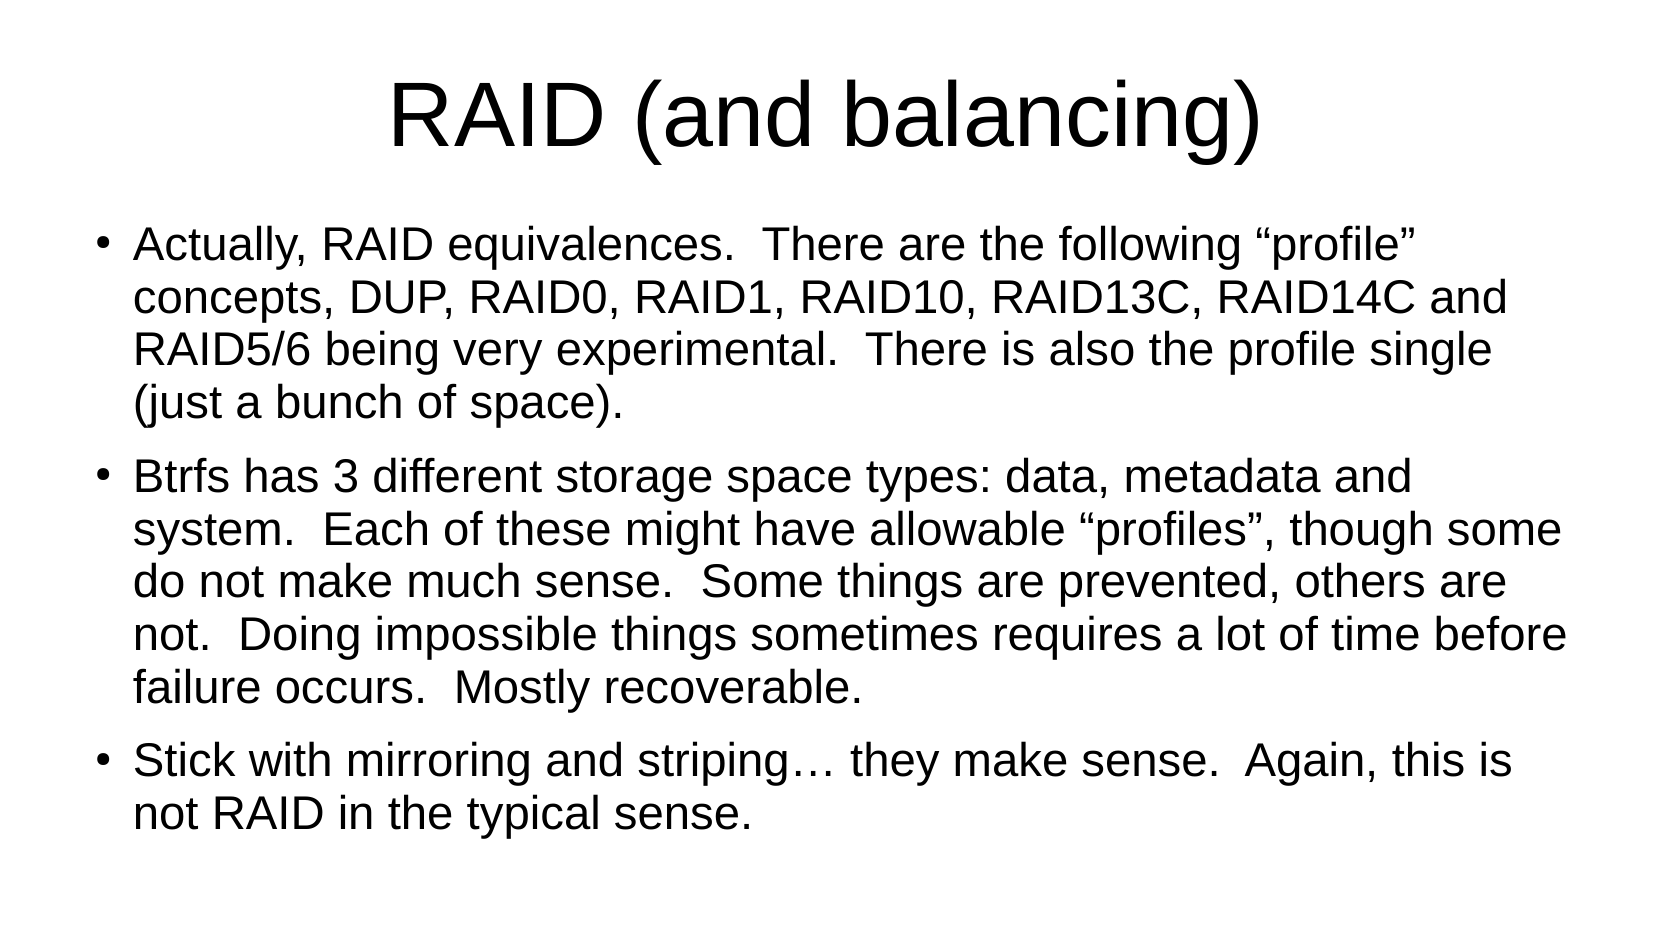

# RAID (and balancing)
Actually, RAID equivalences. There are the following “profile” concepts, DUP, RAID0, RAID1, RAID10, RAID13C, RAID14C and RAID5/6 being very experimental. There is also the profile single (just a bunch of space).
Btrfs has 3 different storage space types: data, metadata and system. Each of these might have allowable “profiles”, though some do not make much sense. Some things are prevented, others are not. Doing impossible things sometimes requires a lot of time before failure occurs. Mostly recoverable.
Stick with mirroring and striping… they make sense. Again, this is not RAID in the typical sense.